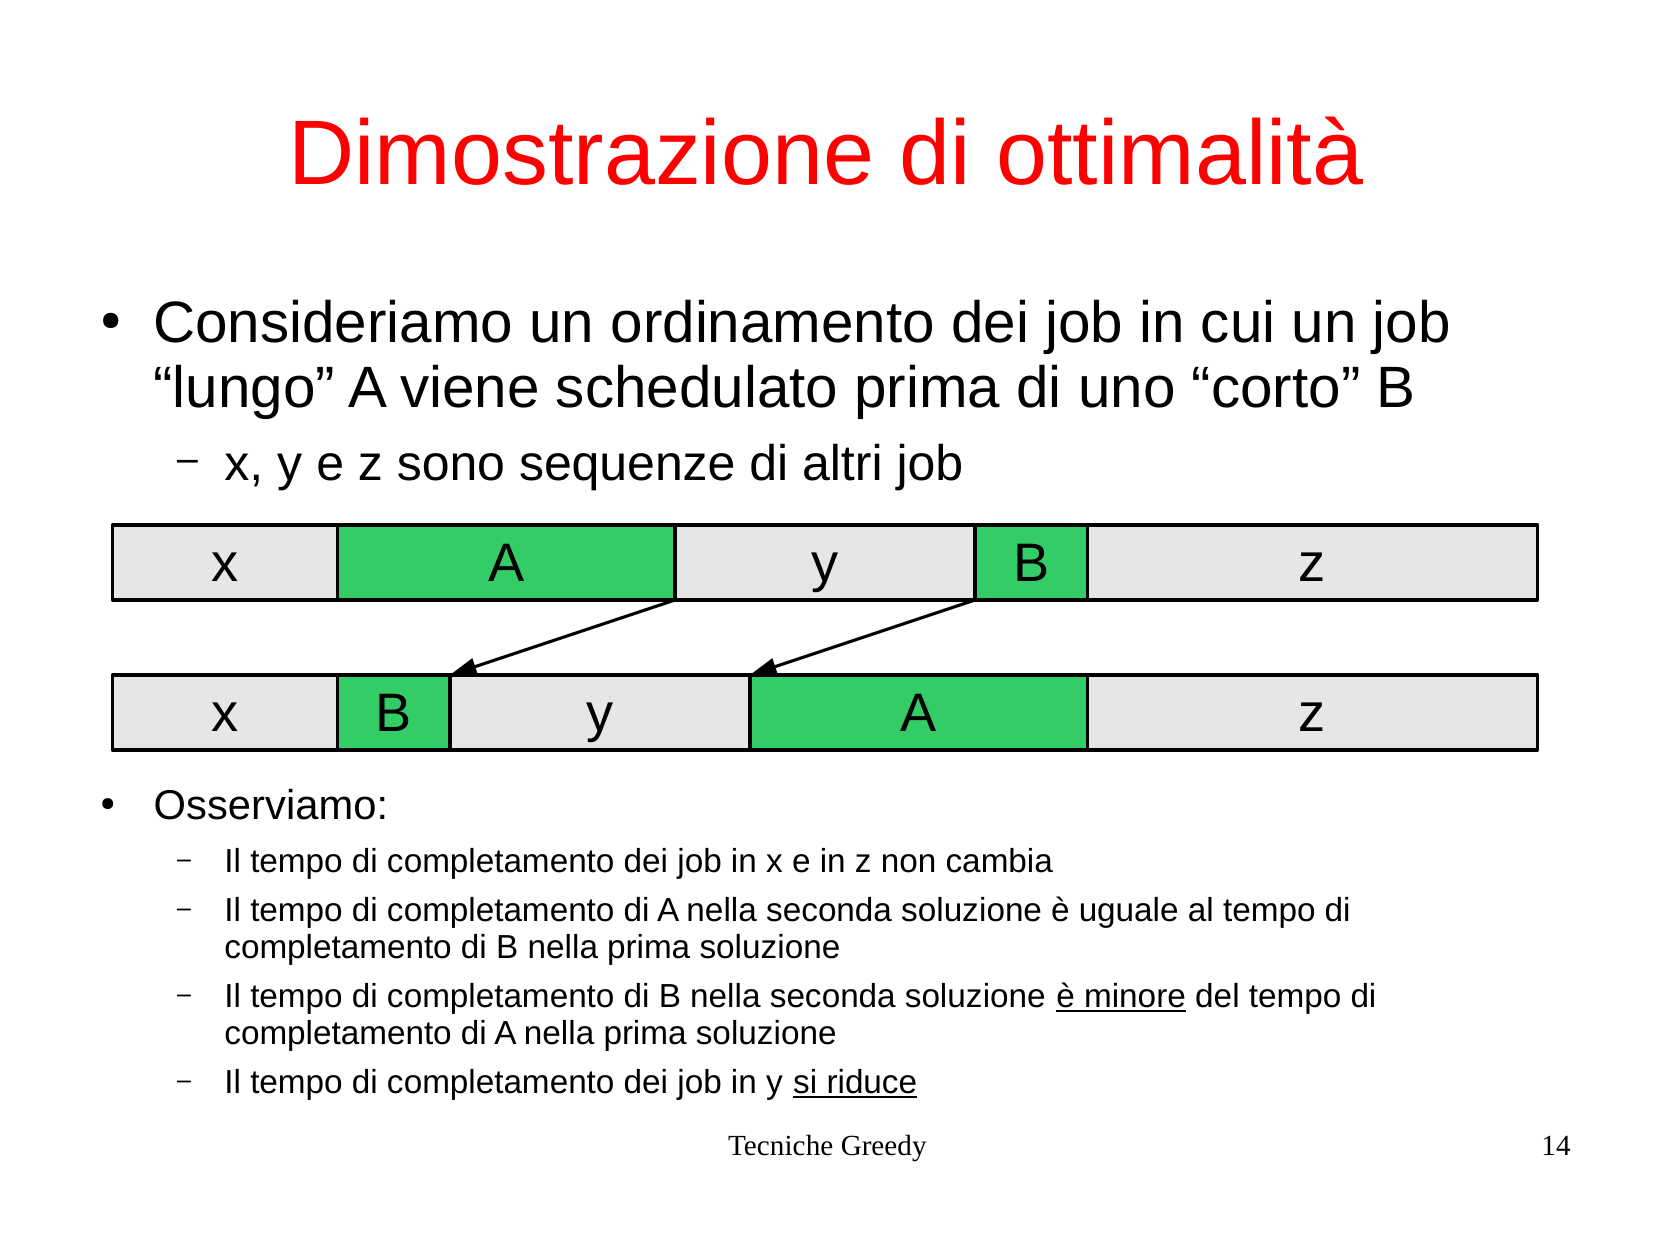

# Dimostrazione di ottimalità
Consideriamo un ordinamento dei job in cui un job “lungo” A viene schedulato prima di uno “corto” B
x, y e z sono sequenze di altri job
Osserviamo:
Il tempo di completamento dei job in x e in z non cambia
Il tempo di completamento di A nella seconda soluzione è uguale al tempo di completamento di B nella prima soluzione
Il tempo di completamento di B nella seconda soluzione è minore del tempo di completamento di A nella prima soluzione
Il tempo di completamento dei job in y si riduce
x
A
y
B
z
x
B
y
A
z
Tecniche Greedy
14